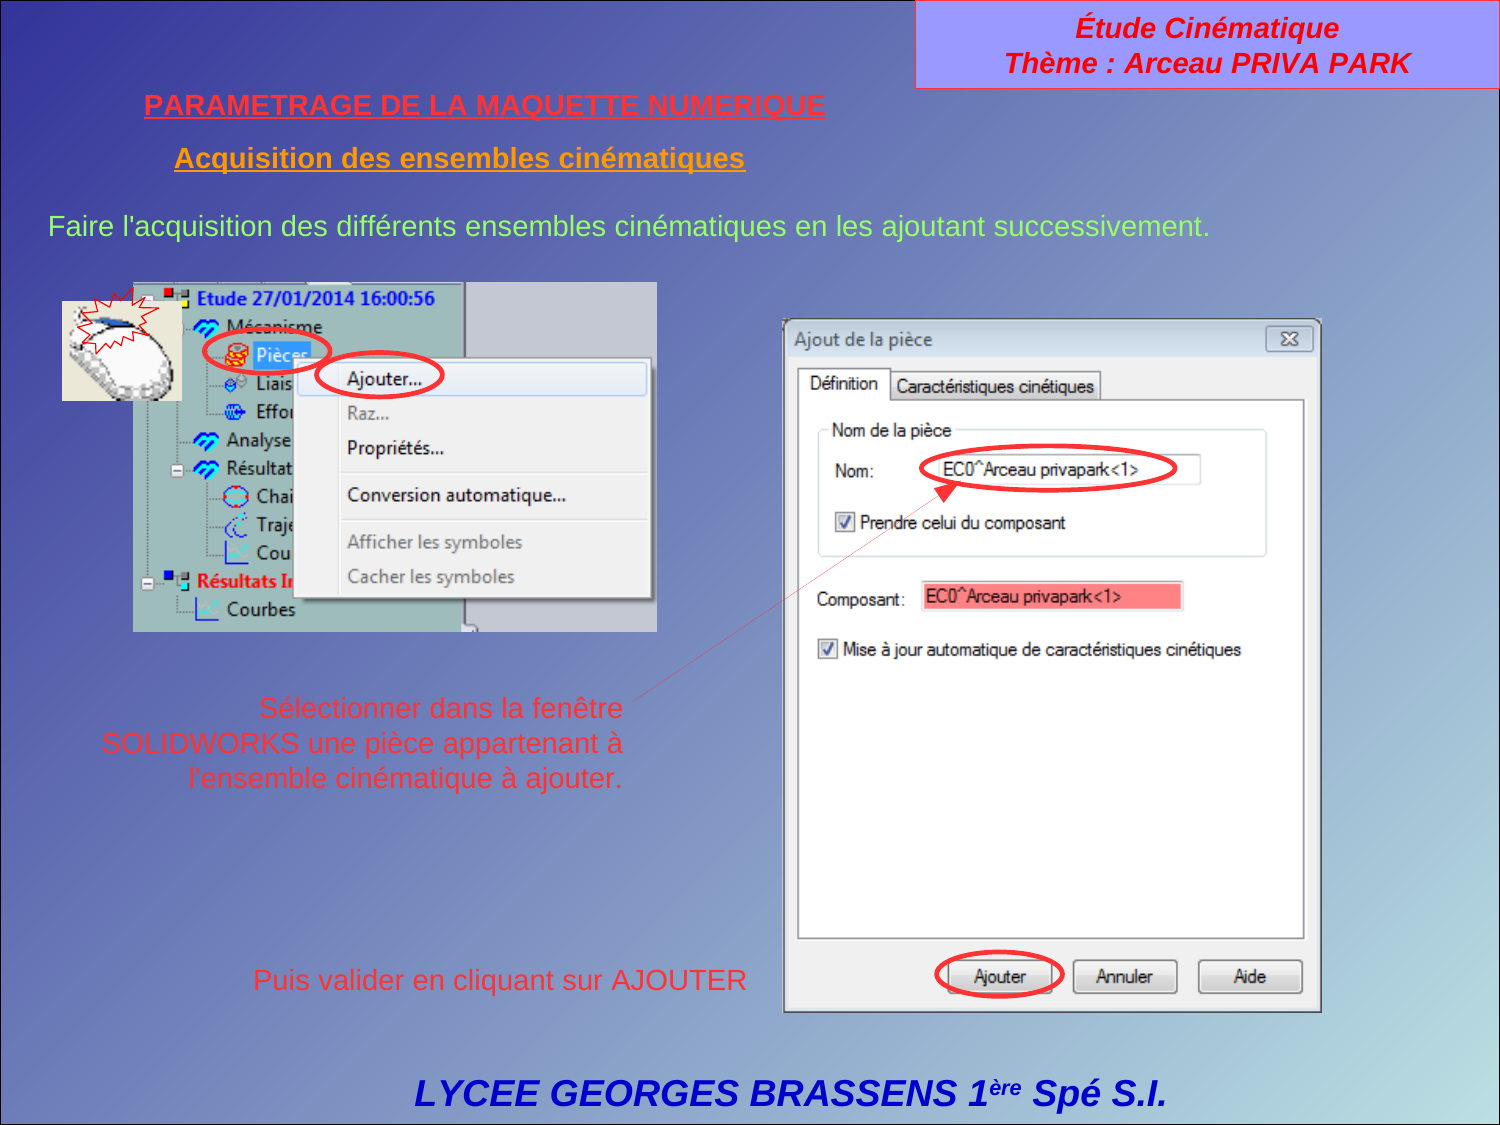

PARAMETRAGE DE LA MAQUETTE NUMERIQUE
Acquisition des ensembles cinématiques
Faire l'acquisition des différents ensembles cinématiques en les ajoutant successivement.
Sélectionner dans la fenêtre SOLIDWORKS une pièce appartenant à l'ensemble cinématique à ajouter.
Puis valider en cliquant sur AJOUTER